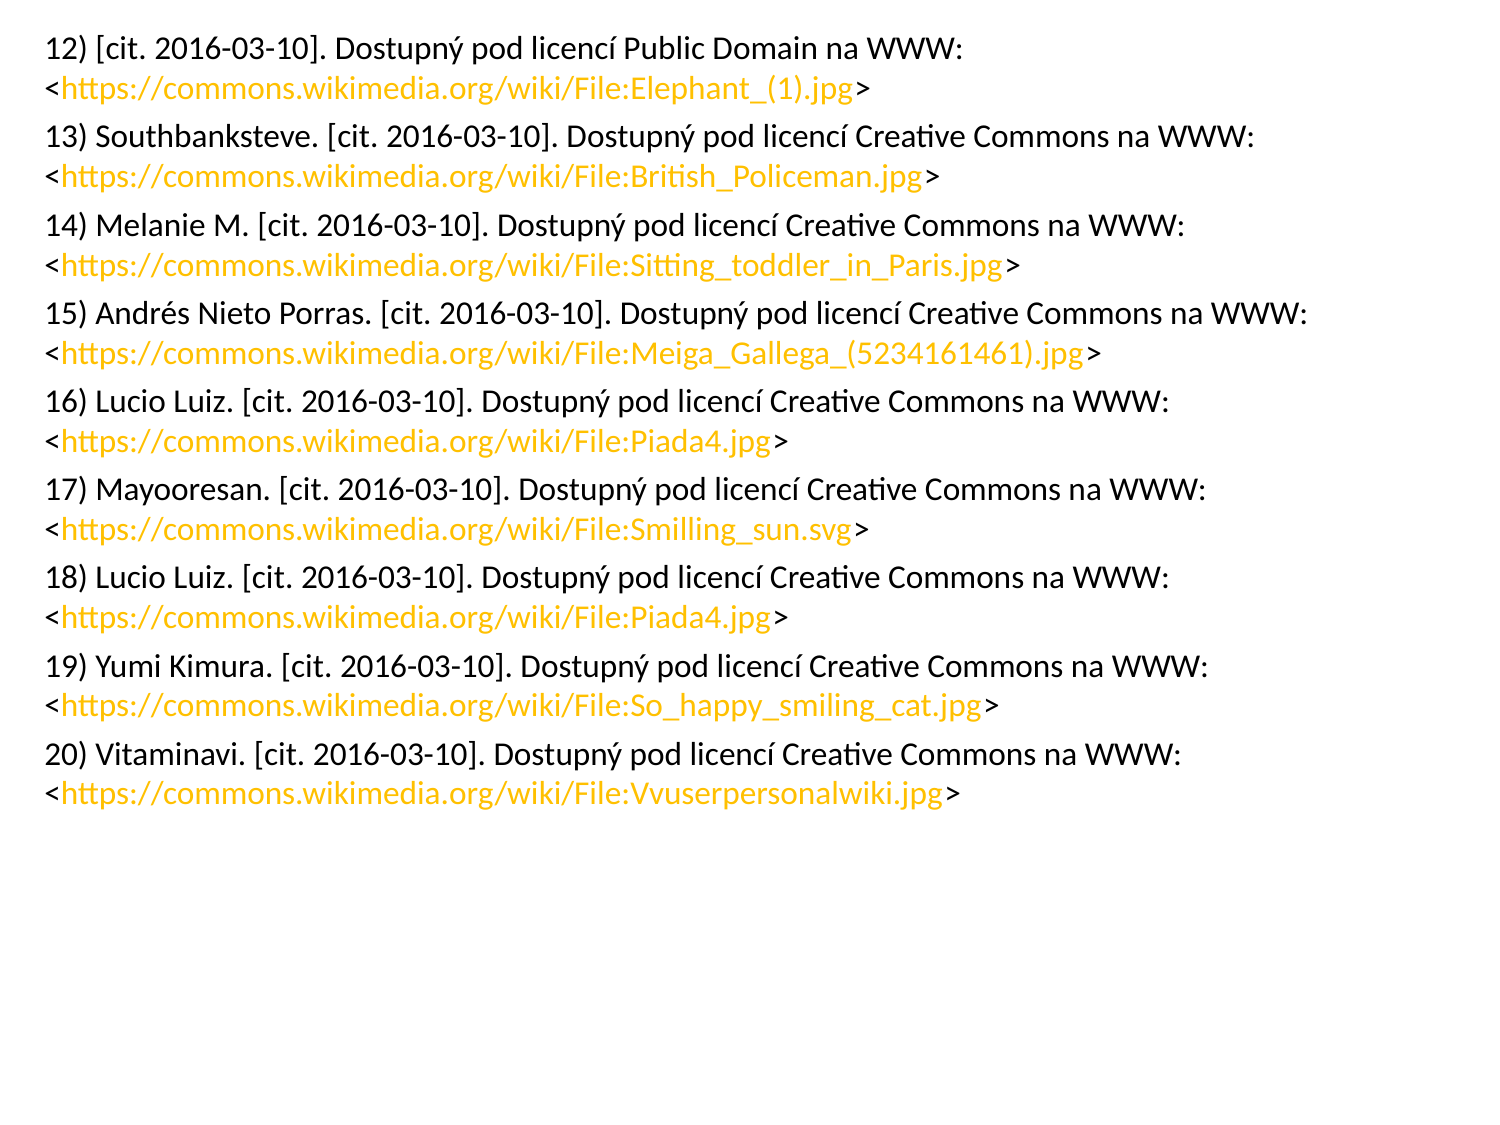

# 12) [cit. 2016-03-10]. Dostupný pod licencí Public Domain na WWW: <https://commons.wikimedia.org/wiki/File:Elephant_(1).jpg>
13) Southbanksteve. [cit. 2016-03-10]. Dostupný pod licencí Creative Commons na WWW: <https://commons.wikimedia.org/wiki/File:British_Policeman.jpg>
14) Melanie M. [cit. 2016-03-10]. Dostupný pod licencí Creative Commons na WWW: <https://commons.wikimedia.org/wiki/File:Sitting_toddler_in_Paris.jpg>
15) Andrés Nieto Porras. [cit. 2016-03-10]. Dostupný pod licencí Creative Commons na WWW: <https://commons.wikimedia.org/wiki/File:Meiga_Gallega_(5234161461).jpg>
16) Lucio Luiz. [cit. 2016-03-10]. Dostupný pod licencí Creative Commons na WWW: <https://commons.wikimedia.org/wiki/File:Piada4.jpg>
17) Mayooresan. [cit. 2016-03-10]. Dostupný pod licencí Creative Commons na WWW: <https://commons.wikimedia.org/wiki/File:Smilling_sun.svg>
18) Lucio Luiz. [cit. 2016-03-10]. Dostupný pod licencí Creative Commons na WWW: <https://commons.wikimedia.org/wiki/File:Piada4.jpg>
19) Yumi Kimura. [cit. 2016-03-10]. Dostupný pod licencí Creative Commons na WWW: <https://commons.wikimedia.org/wiki/File:So_happy_smiling_cat.jpg>
20) Vitaminavi. [cit. 2016-03-10]. Dostupný pod licencí Creative Commons na WWW: <https://commons.wikimedia.org/wiki/File:Vvuserpersonalwiki.jpg>